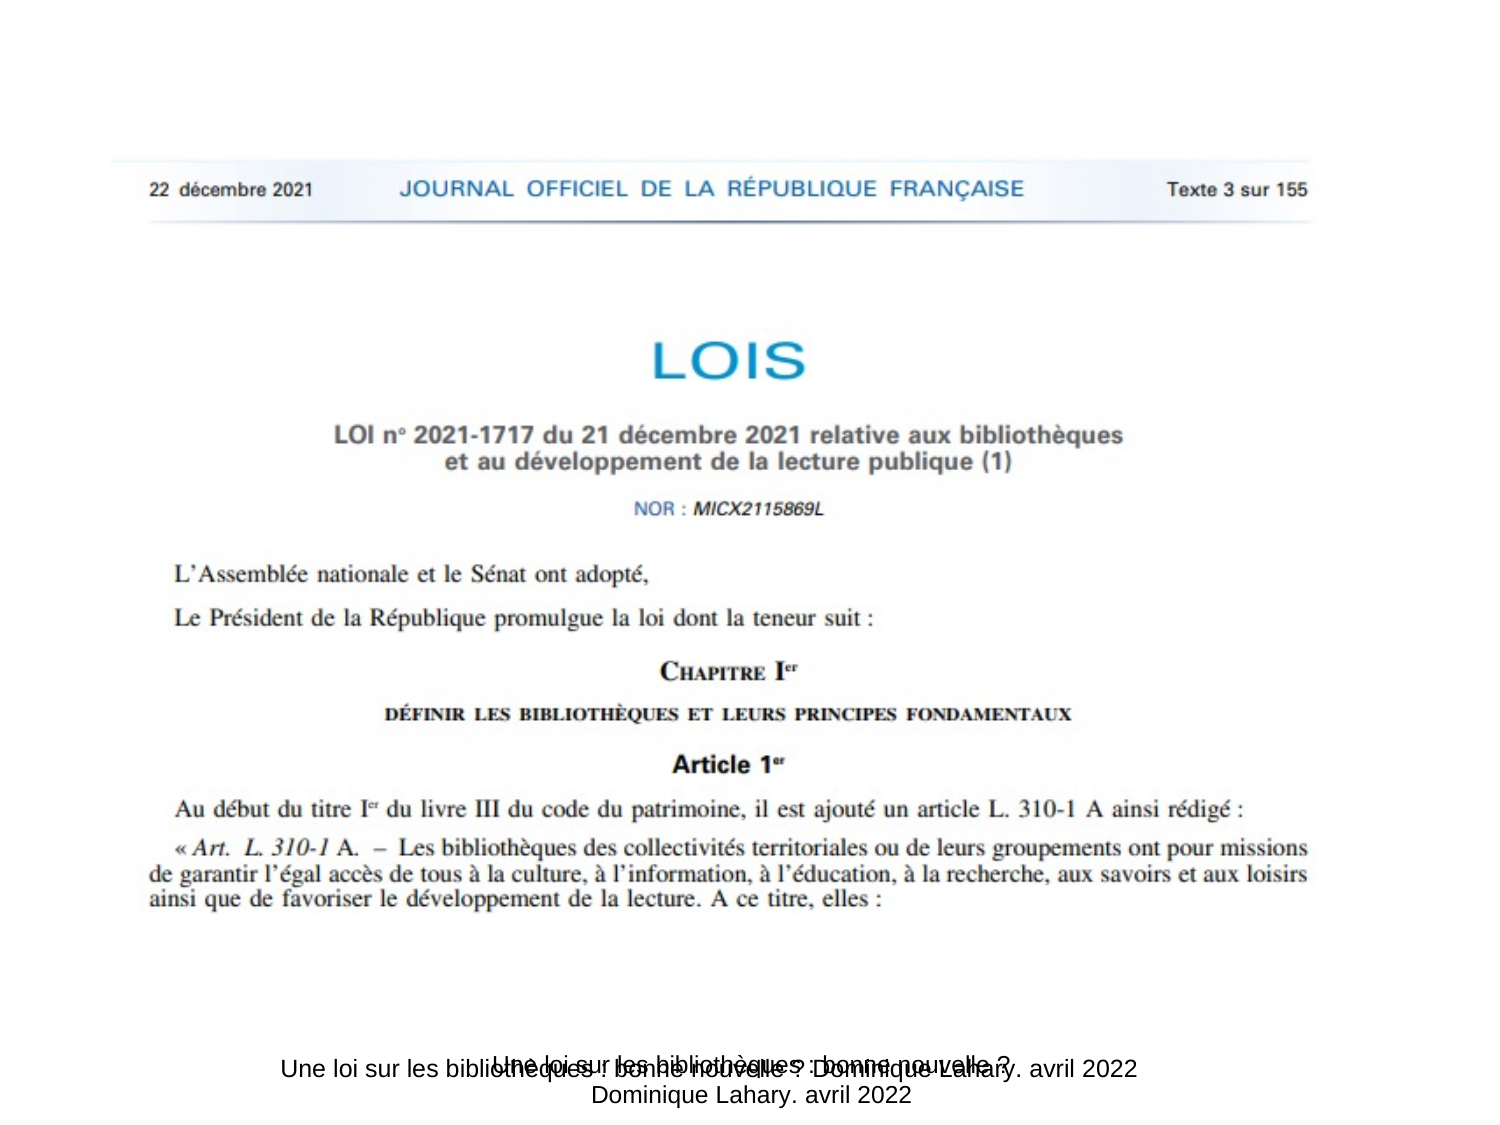

Une loi sur les bibliothèques : bonne nouvelle ?
Dominique Lahary. avril 2022
Une loi sur les bibliothèques : bonne nouvelle ? Dominique Lahary. avril 2022